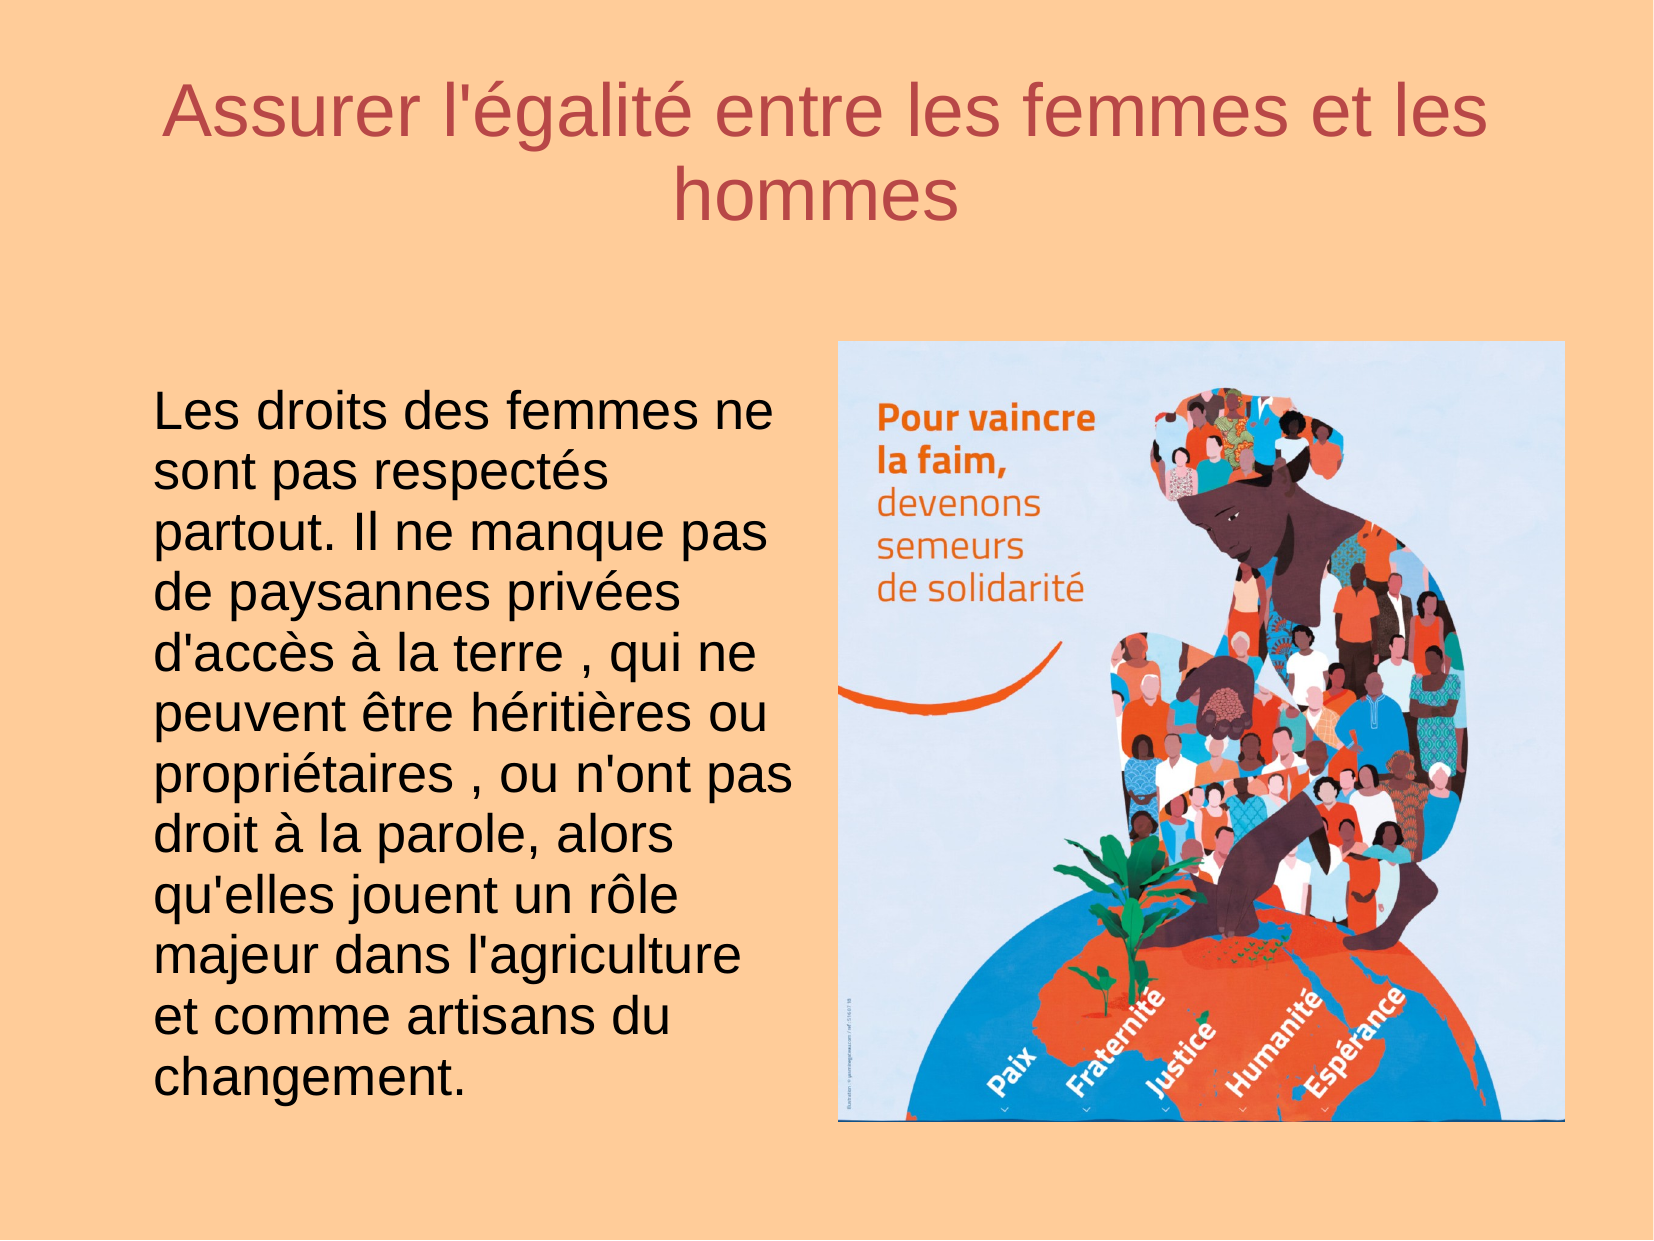

# Assurer l'égalité entre les femmes et les hommes
Les droits des femmes ne sont pas respectés partout. Il ne manque pas de paysannes privées d'accès à la terre , qui ne peuvent être héritières ou propriétaires , ou n'ont pas droit à la parole, alors qu'elles jouent un rôle majeur dans l'agriculture et comme artisans du changement.